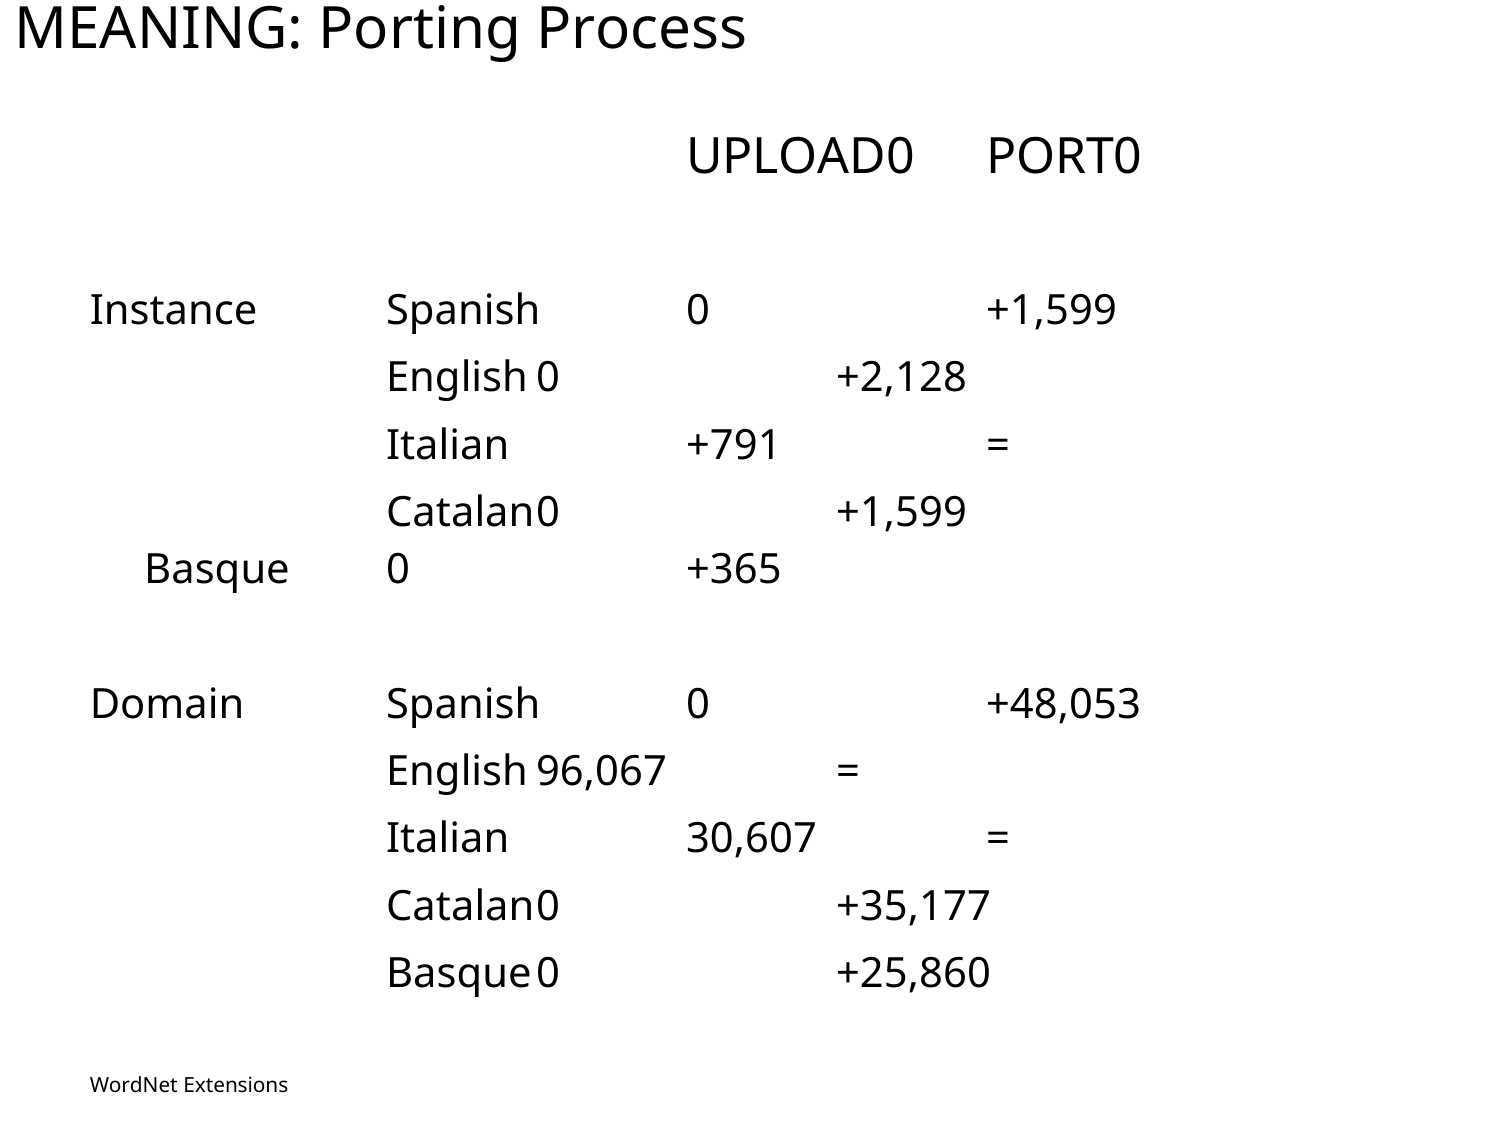

# MEANING: Porting Process
					UPLOAD0	PORT0
Instance	Spanish	0		+1,599
			English	0		+2,128
			Italian		+791		=
			Catalan	0		+1,599			Basque	0		+365
Domain	Spanish	0		+48,053
			English	96,067		=
			Italian		30,607		=
			Catalan	0		+35,177
			Basque	0		+25,860